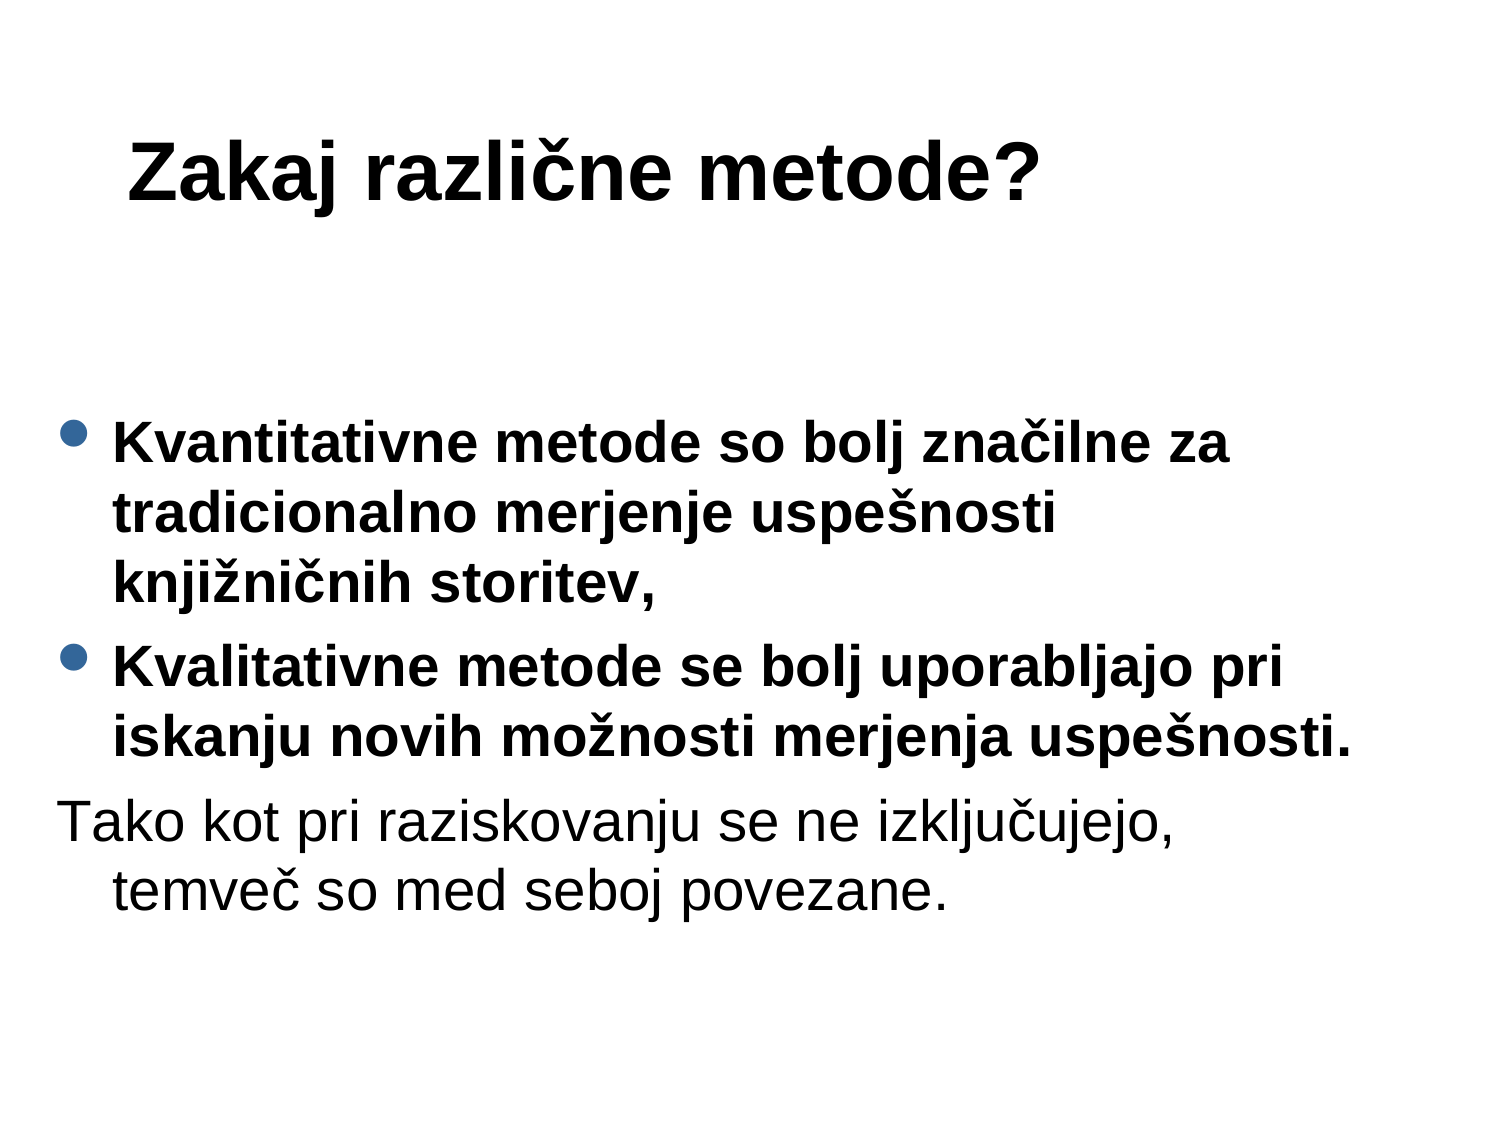

# Zakaj različne metode?
Kvantitativne metode so bolj značilne za tradicionalno merjenje uspešnosti knjižničnih storitev,
Kvalitativne metode se bolj uporabljajo pri iskanju novih možnosti merjenja uspešnosti.
Tako kot pri raziskovanju se ne izključujejo, temveč so med seboj povezane.